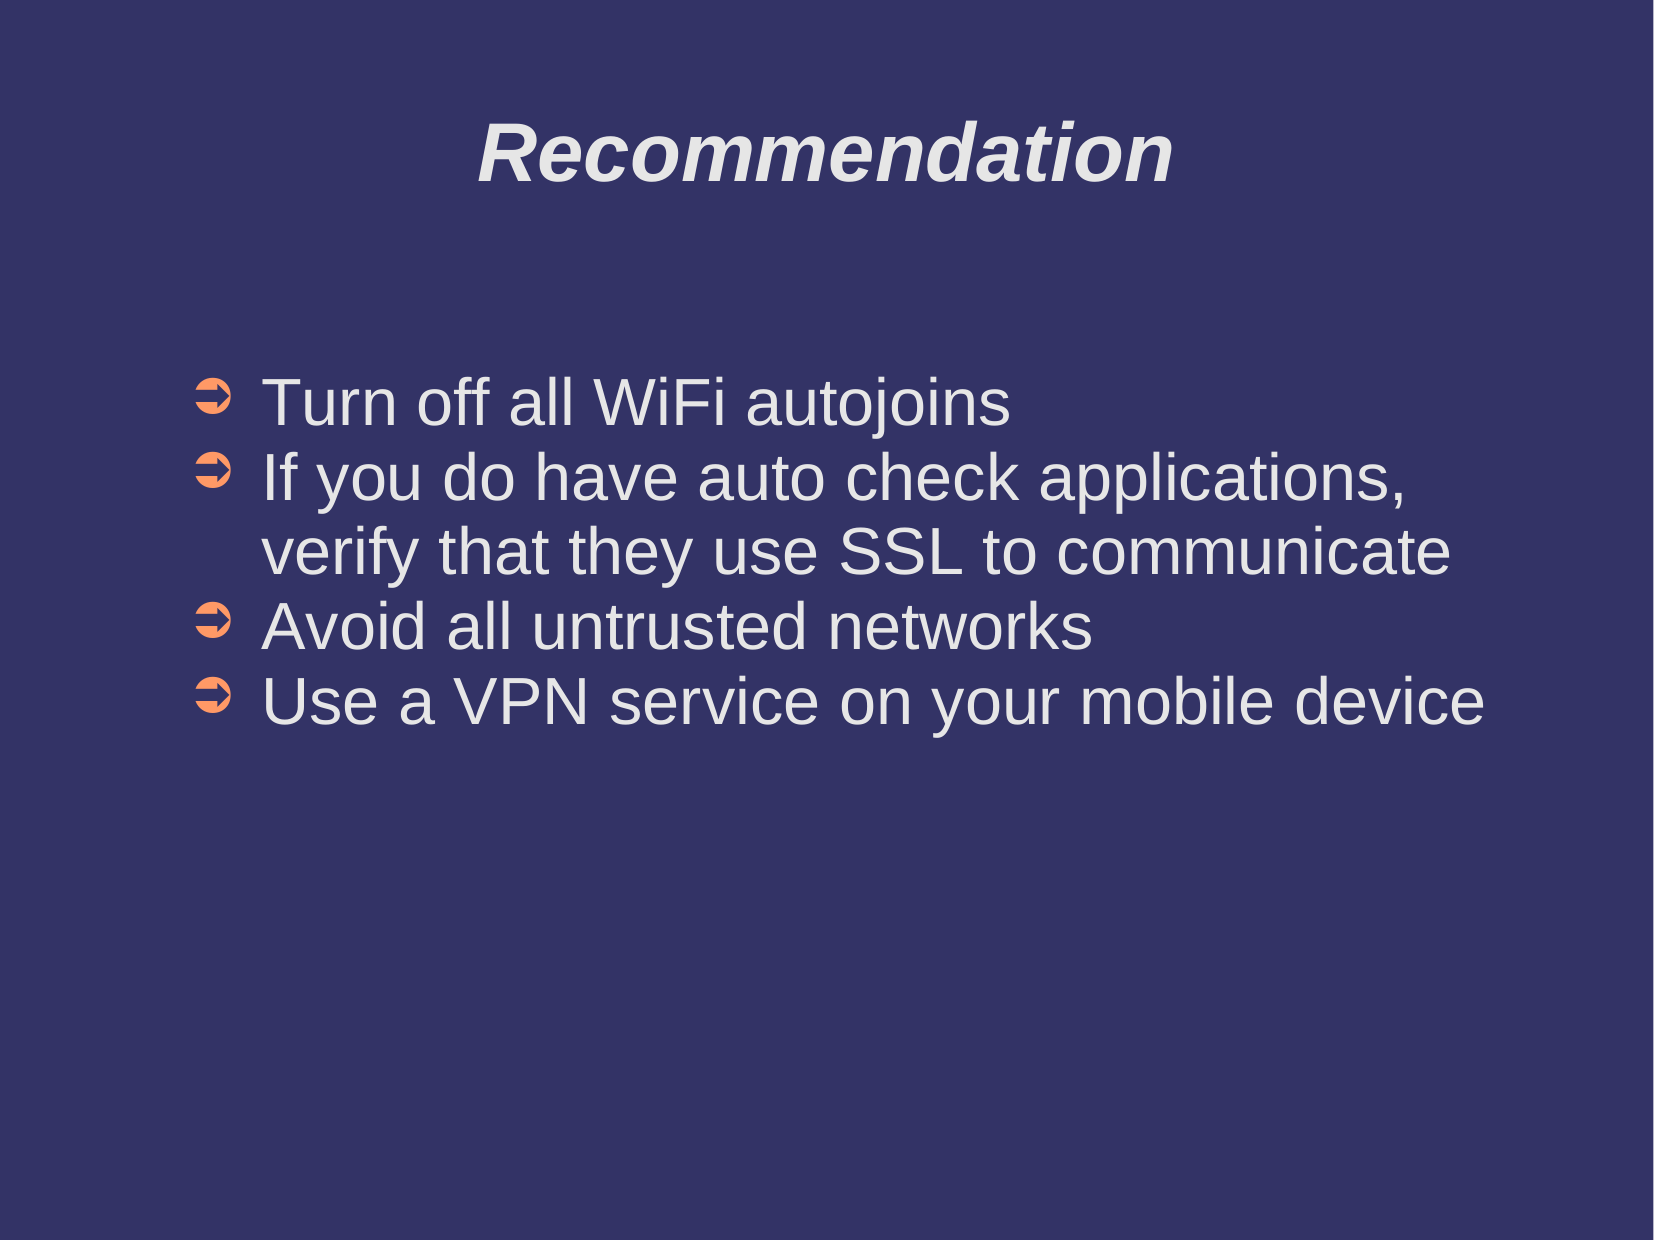

# Recommendation
Turn off all WiFi autojoins
If you do have auto check applications,
verify that they use SSL to communicate
Avoid all untrusted networks
Use a VPN service on your mobile device